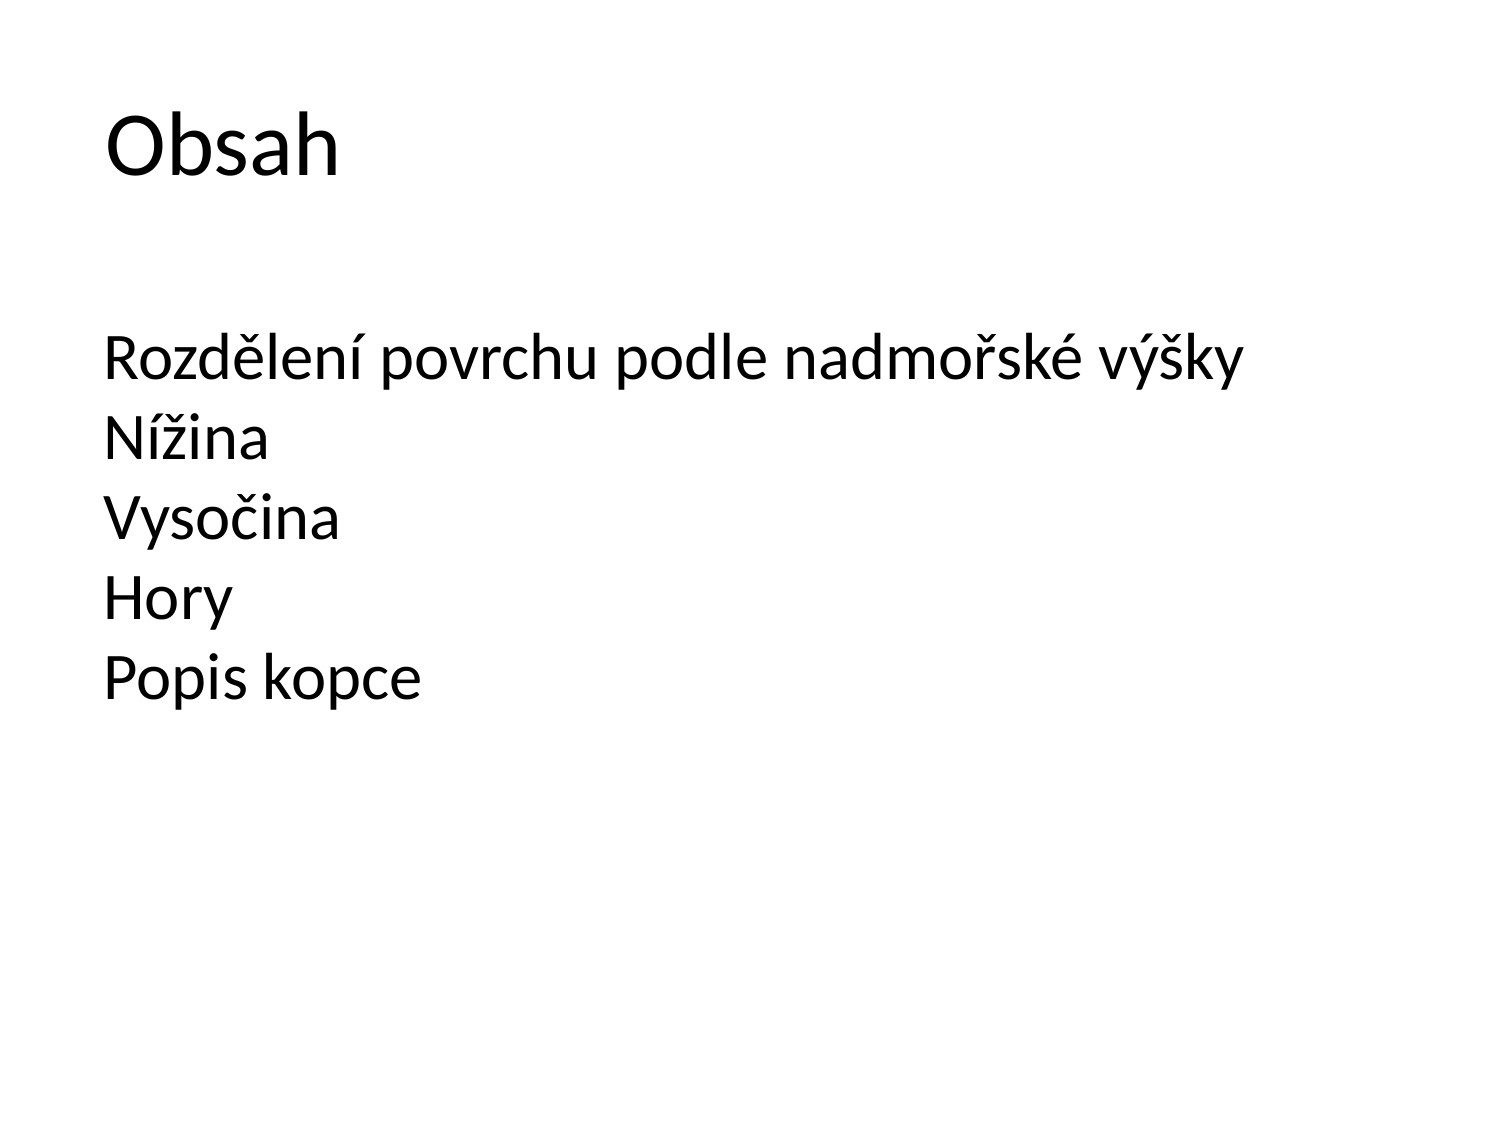

# Obsah
Rozdělení povrchu podle nadmořské výšky
Nížina
Vysočina
Hory
Popis kopce